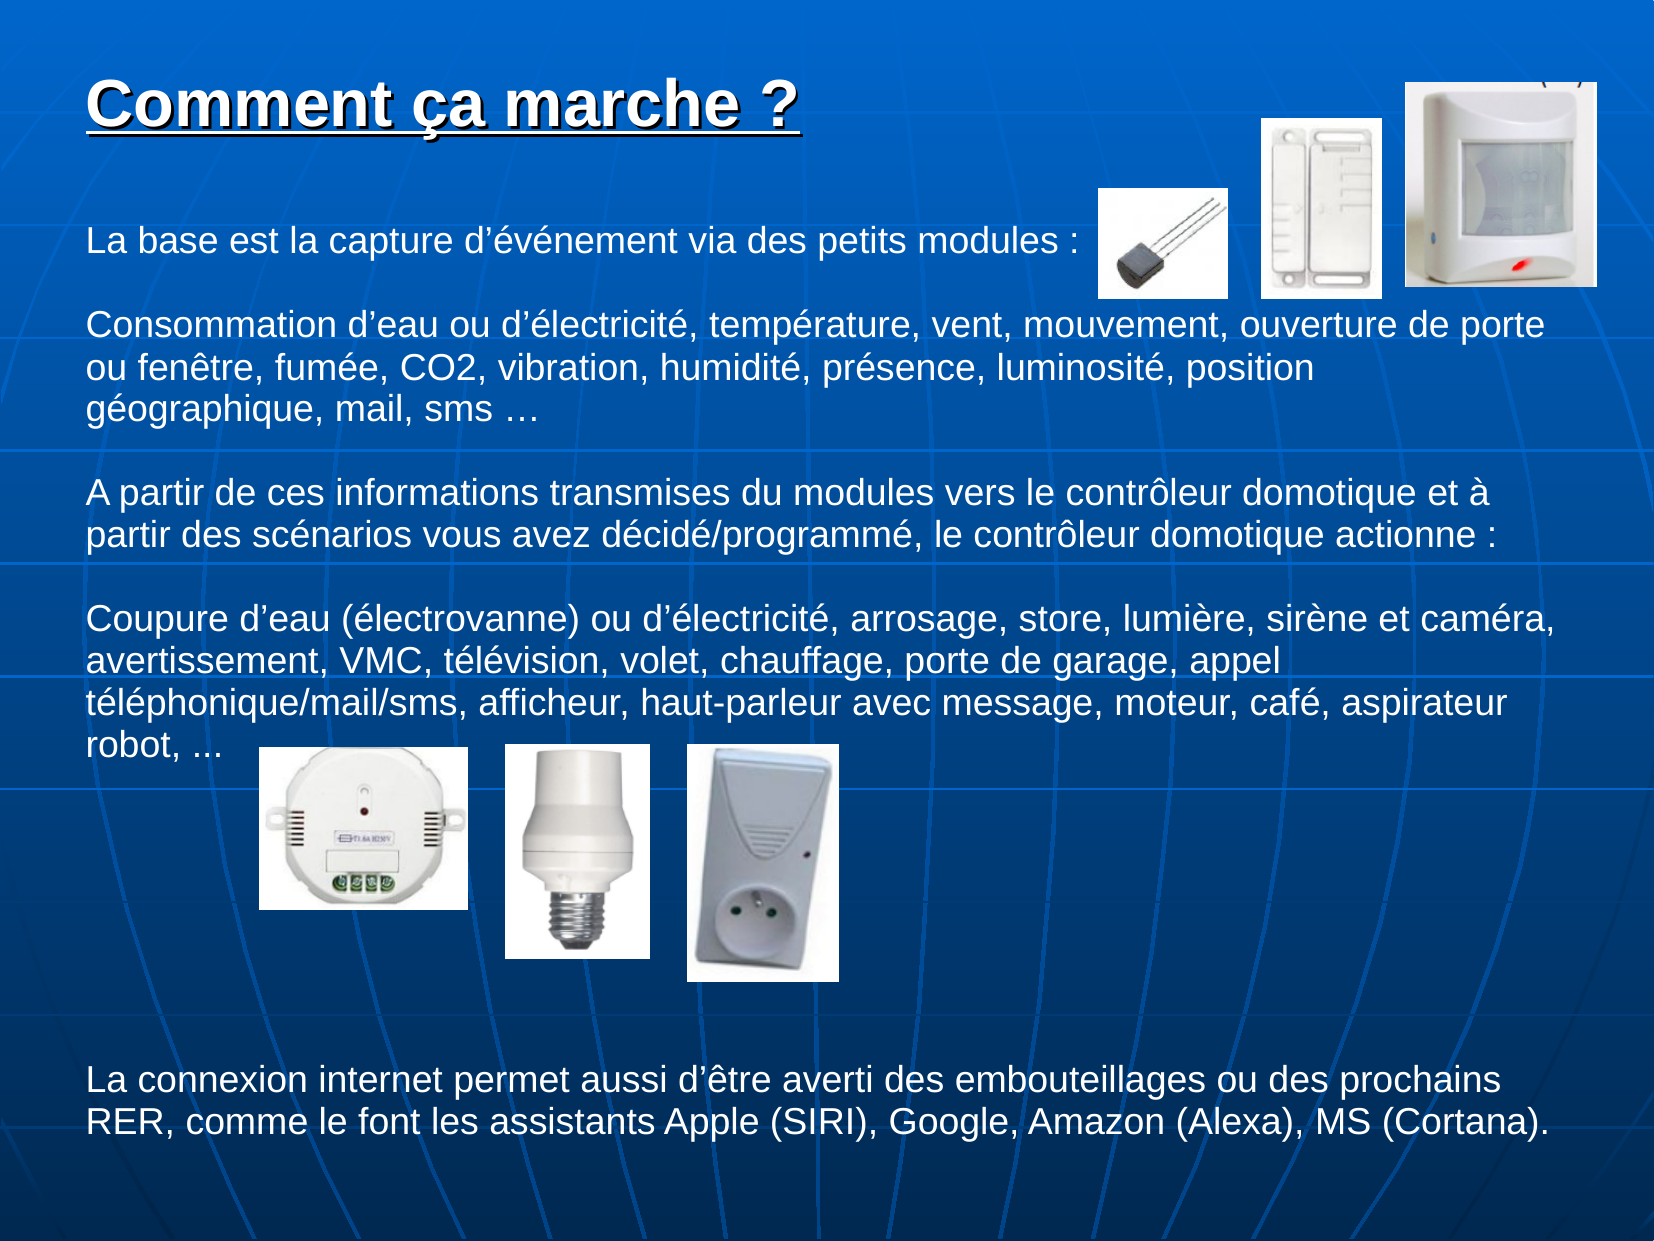

Comment ça marche ?
La base est la capture d’événement via des petits modules :
Consommation d’eau ou d’électricité, température, vent, mouvement, ouverture de porte ou fenêtre, fumée, CO2, vibration, humidité, présence, luminosité, position géographique, mail, sms …
A partir de ces informations transmises du modules vers le contrôleur domotique et à partir des scénarios vous avez décidé/programmé, le contrôleur domotique actionne :
Coupure d’eau (électrovanne) ou d’électricité, arrosage, store, lumière, sirène et caméra, avertissement, VMC, télévision, volet, chauffage, porte de garage, appel téléphonique/mail/sms, afficheur, haut-parleur avec message, moteur, café, aspirateur robot, ...
La connexion internet permet aussi d’être averti des embouteillages ou des prochains RER, comme le font les assistants Apple (SIRI), Google, Amazon (Alexa), MS (Cortana).